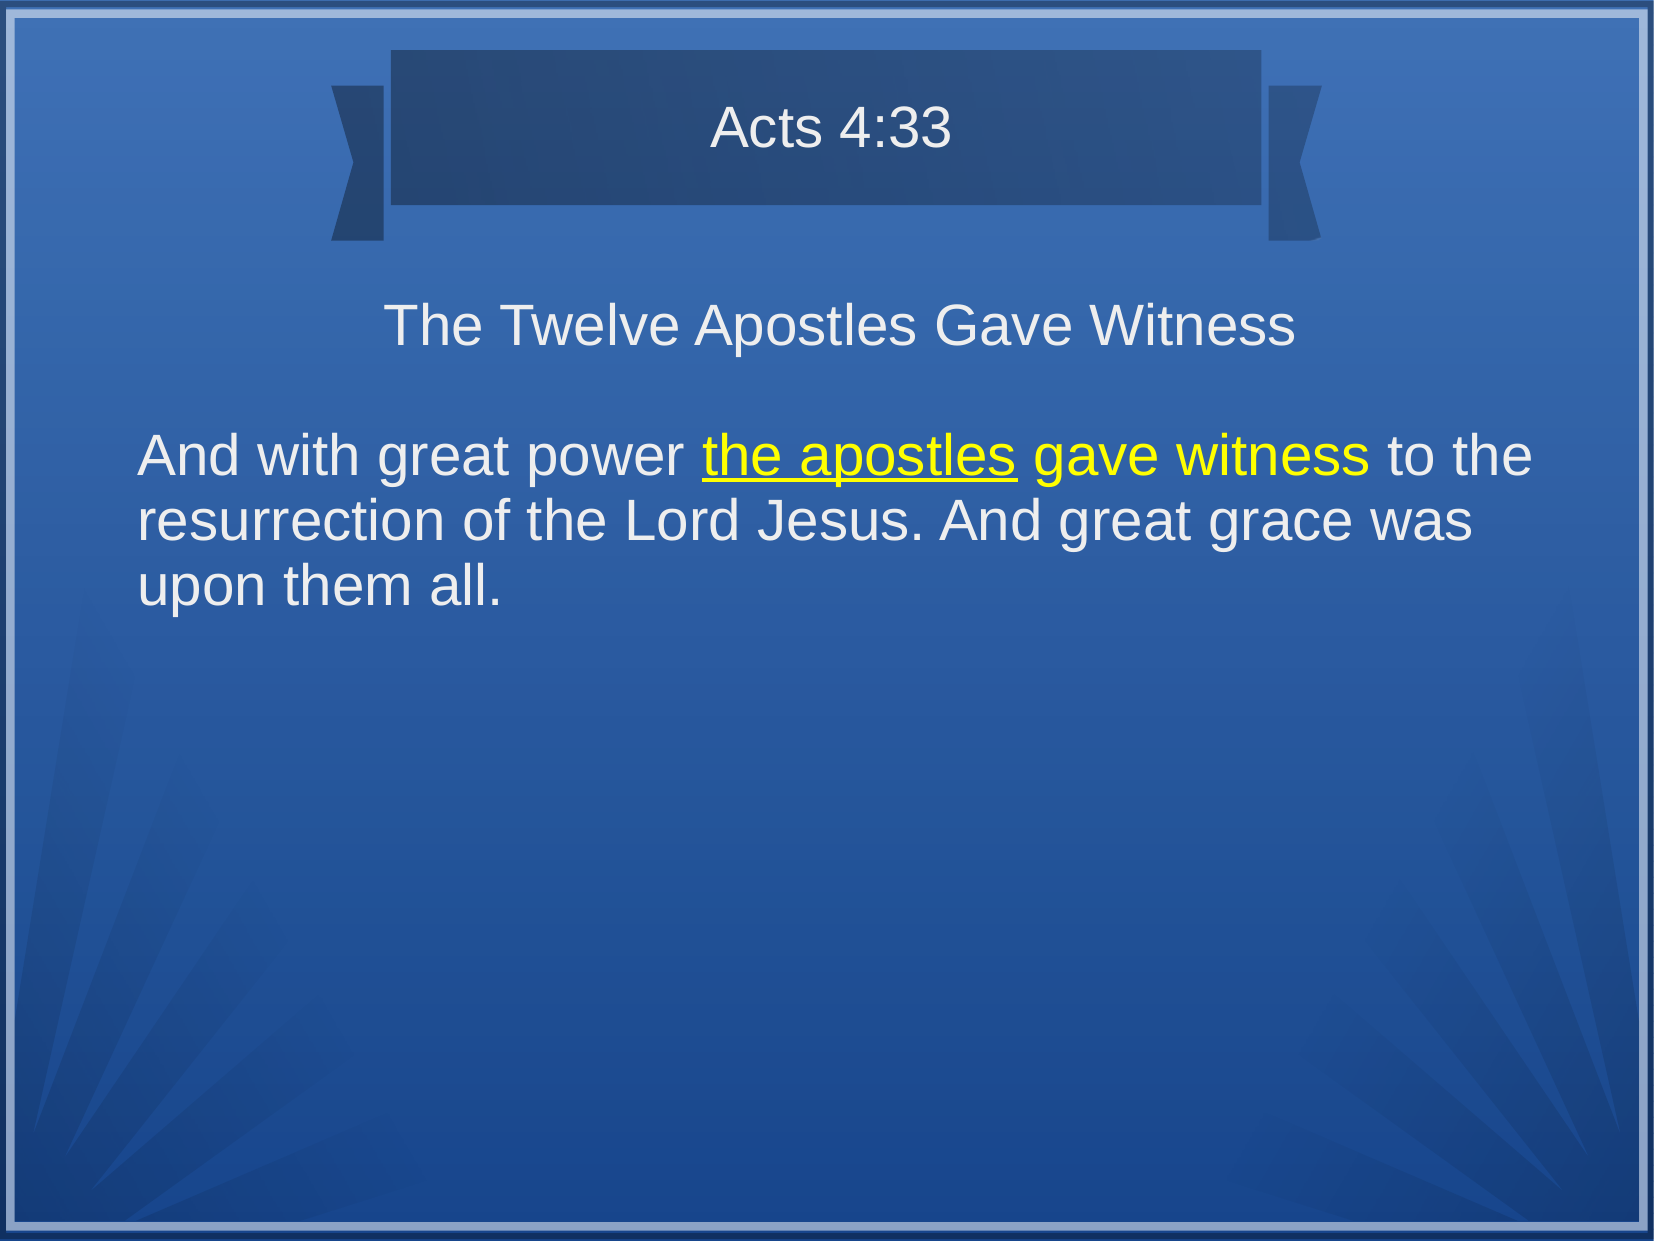

Acts 4:33
The Twelve Apostles Gave Witness
And with great power the apostles gave witness to the resurrection of the Lord Jesus. And great grace was upon them all.